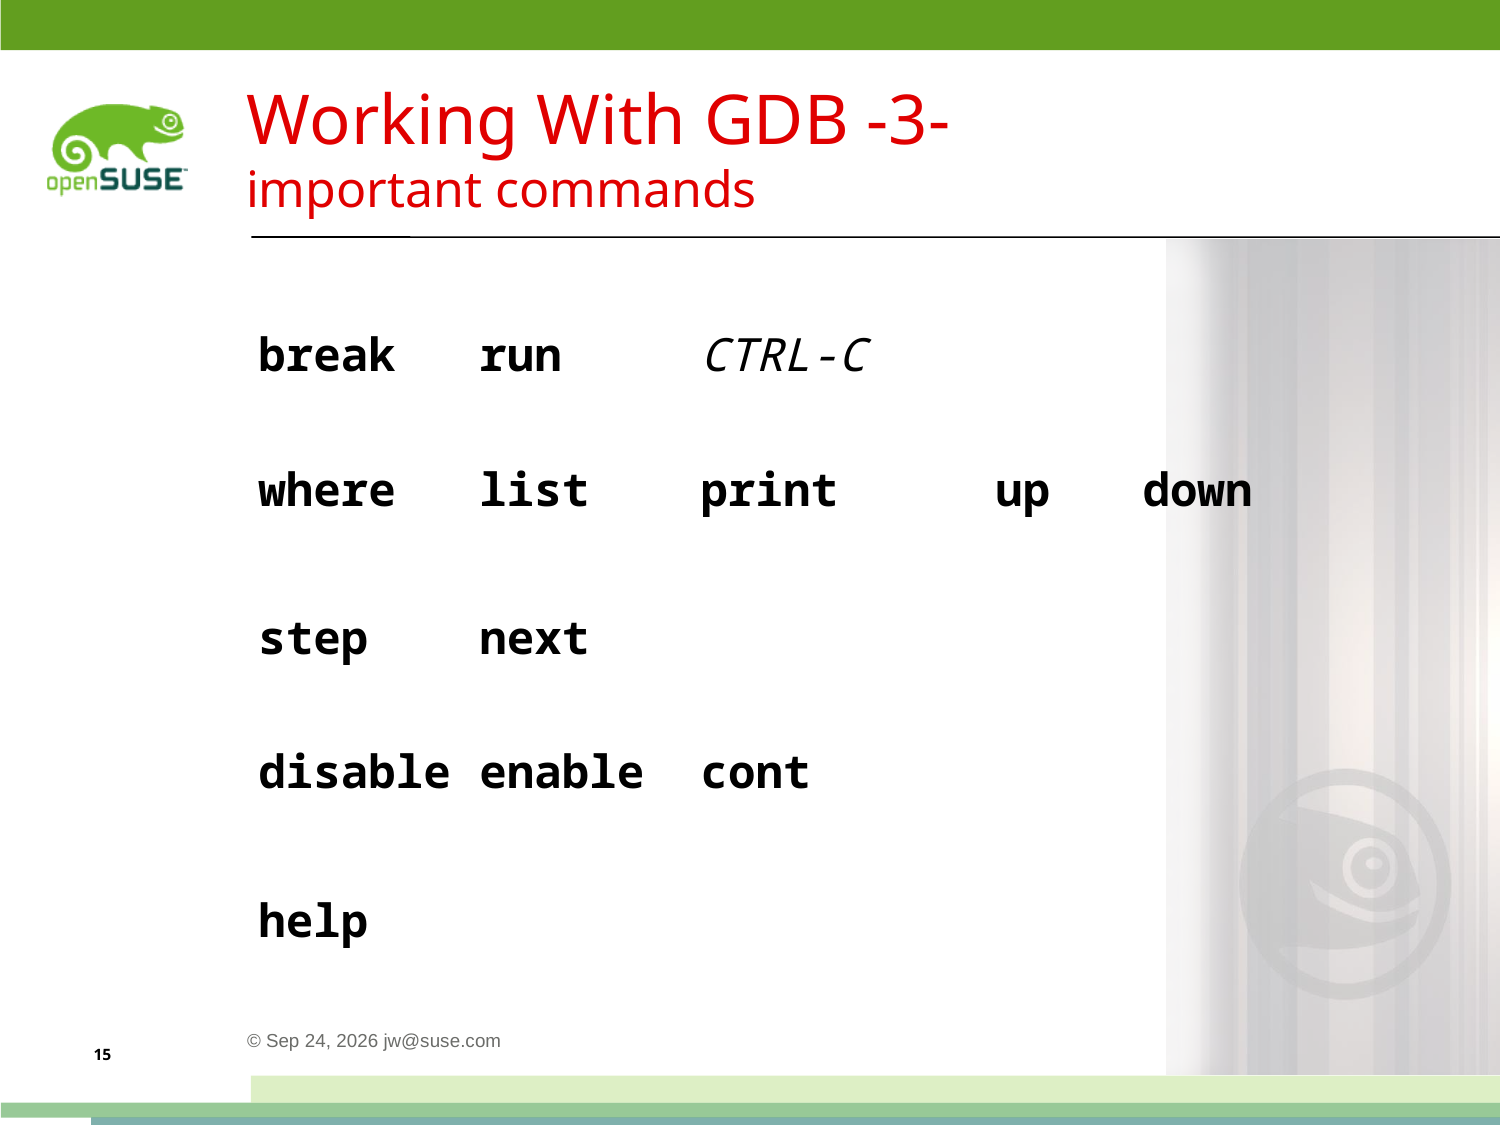

# Working With GDB -3- important commands
break 	run		CTRL-C
where 	list 		print			up		down
step		next
disable	enable	cont
help